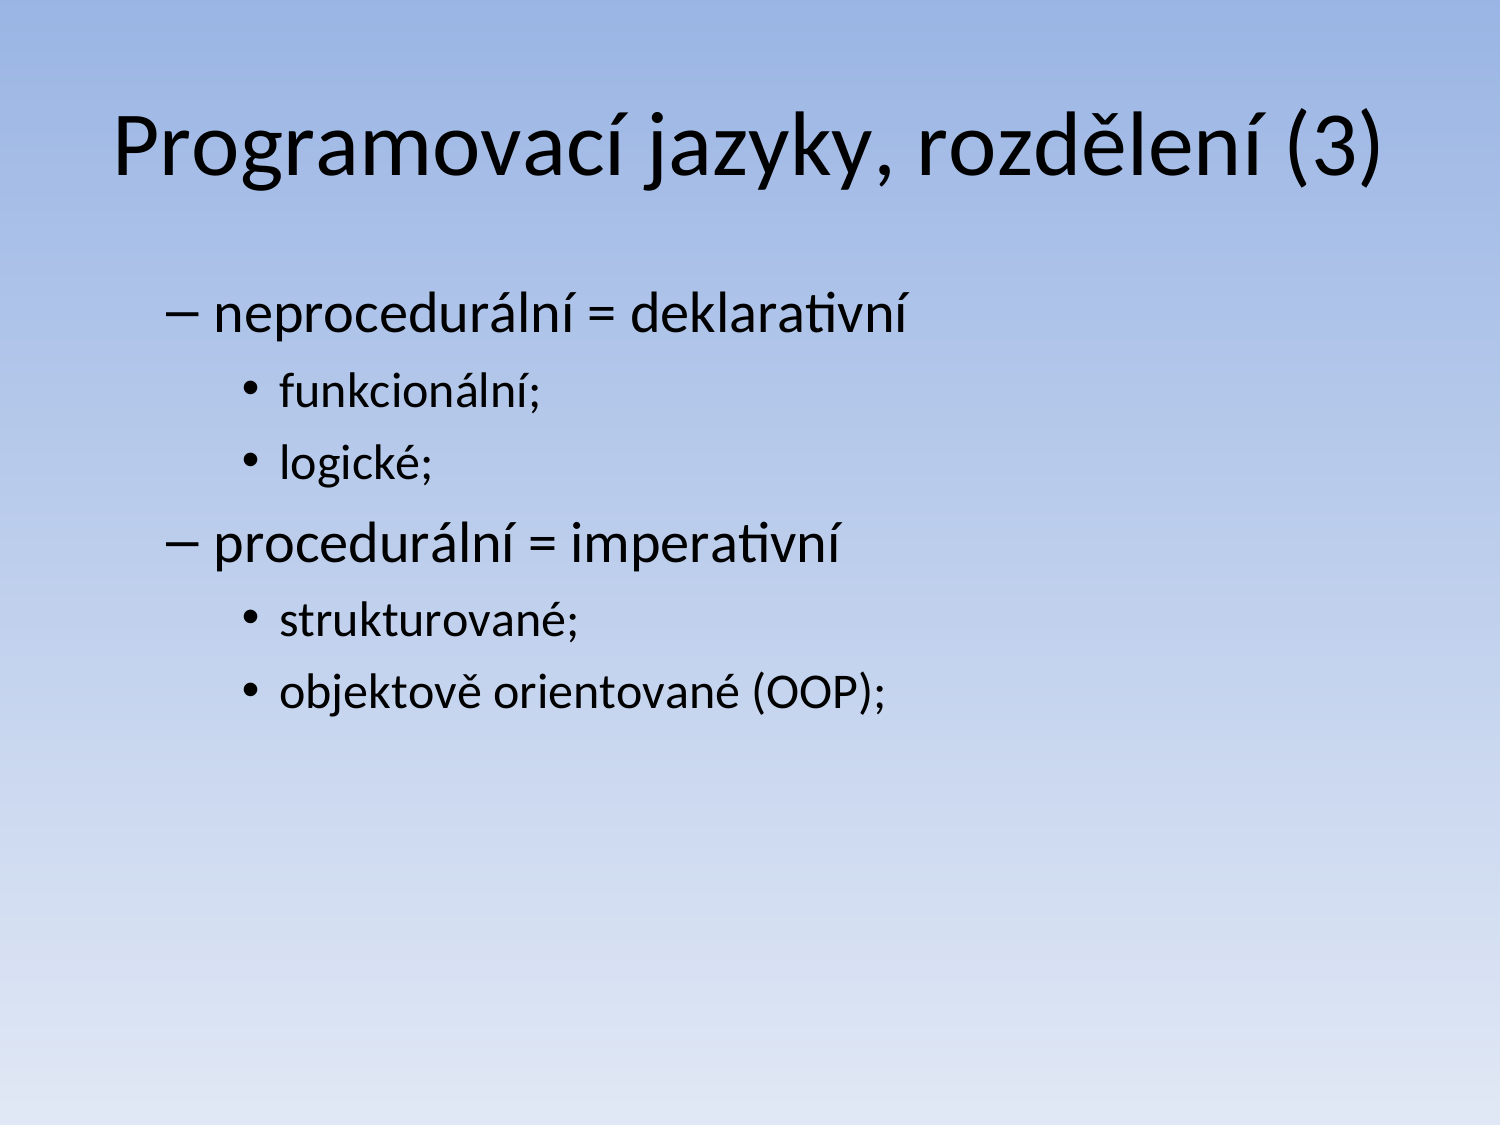

# Programovací jazyky, rozdělení (3)
neprocedurální = deklarativní
funkcionální;
logické;
procedurální = imperativní
strukturované;
objektově orientované (OOP);